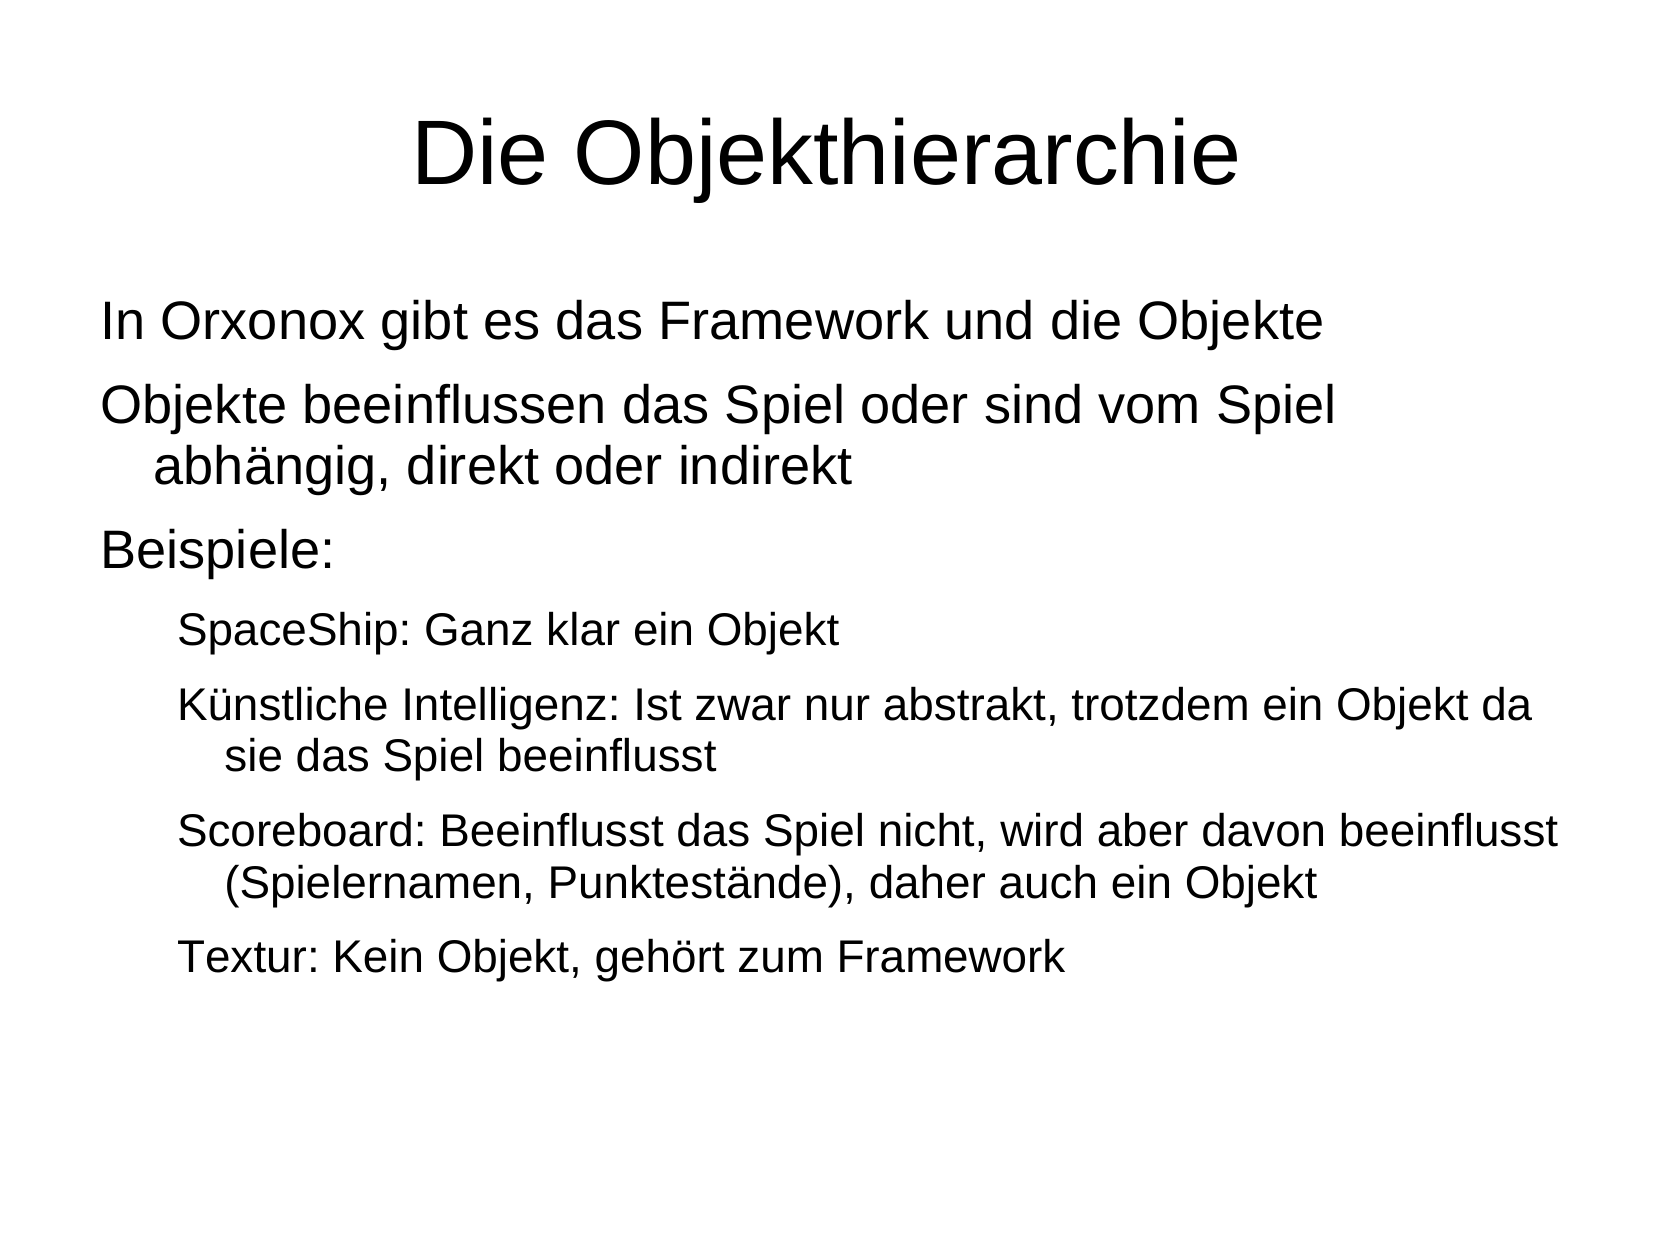

# Die Objekthierarchie
In Orxonox gibt es das Framework und die Objekte
Objekte beeinflussen das Spiel oder sind vom Spiel abhängig, direkt oder indirekt
Beispiele:
SpaceShip: Ganz klar ein Objekt
Künstliche Intelligenz: Ist zwar nur abstrakt, trotzdem ein Objekt da sie das Spiel beeinflusst
Scoreboard: Beeinflusst das Spiel nicht, wird aber davon beeinflusst (Spielernamen, Punktestände), daher auch ein Objekt
Textur: Kein Objekt, gehört zum Framework